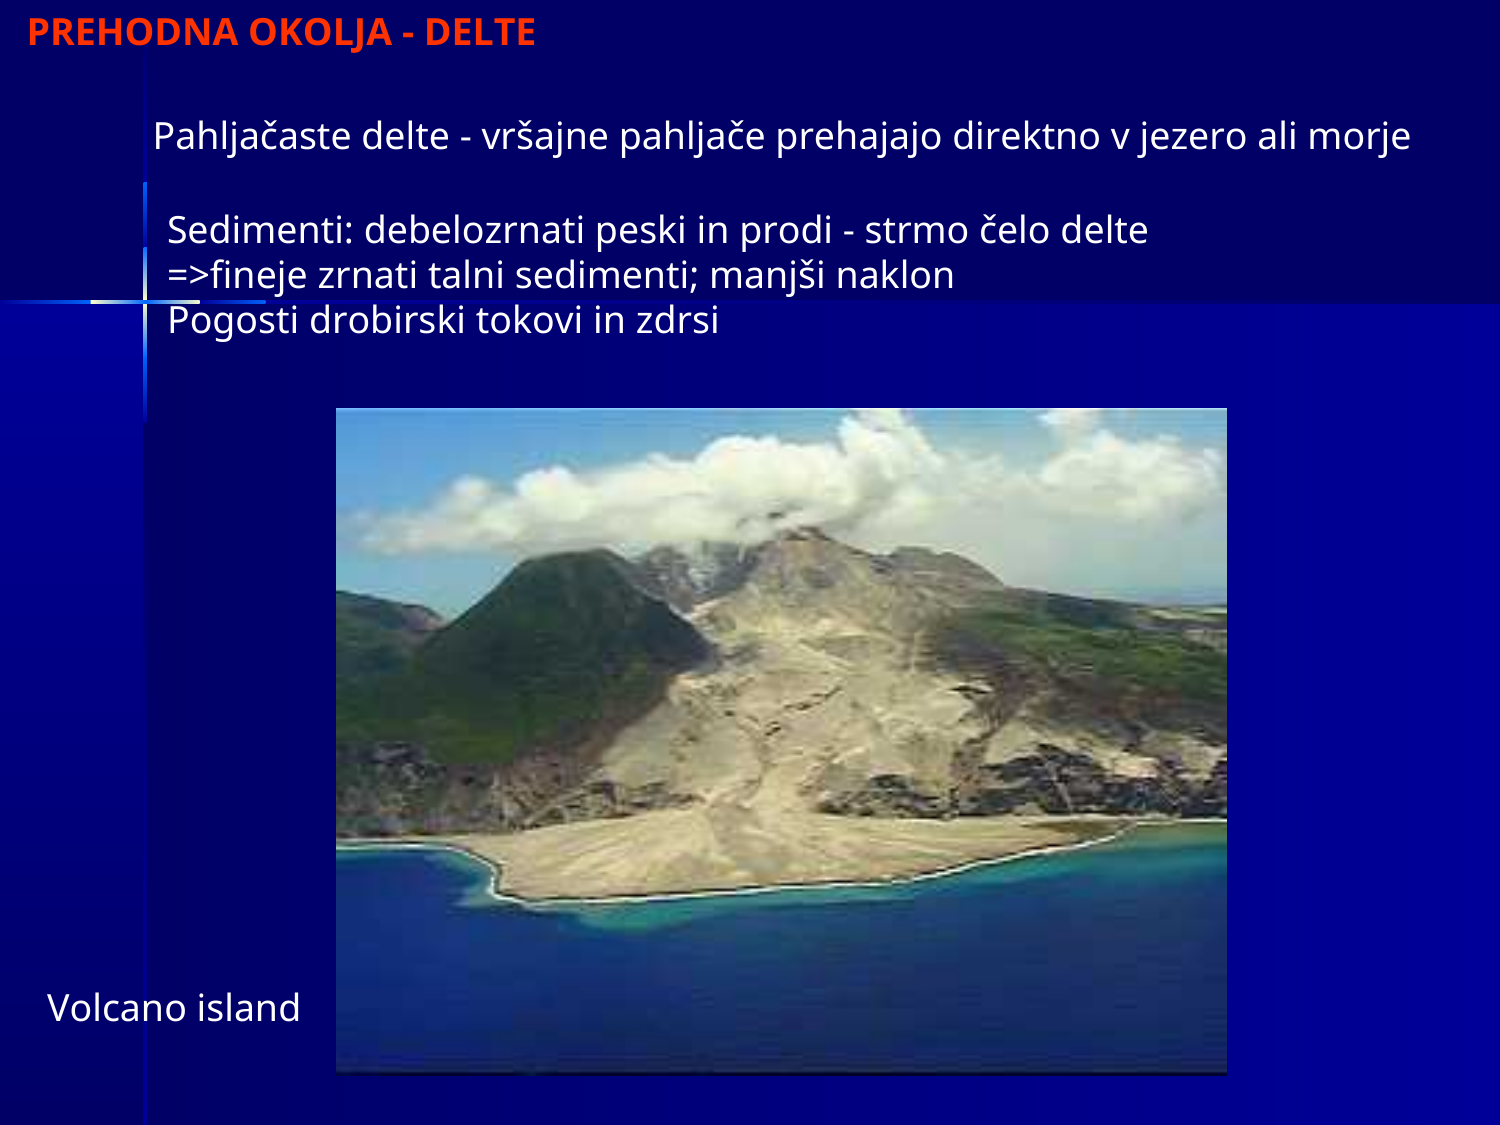

PREHODNA OKOLJA - DELTE
Pahljačaste delte - vršajne pahljače prehajajo direktno v jezero ali morje
Sedimenti: debelozrnati peski in prodi - strmo čelo delte
=>fineje zrnati talni sedimenti; manjši naklon
Pogosti drobirski tokovi in zdrsi
Volcano island